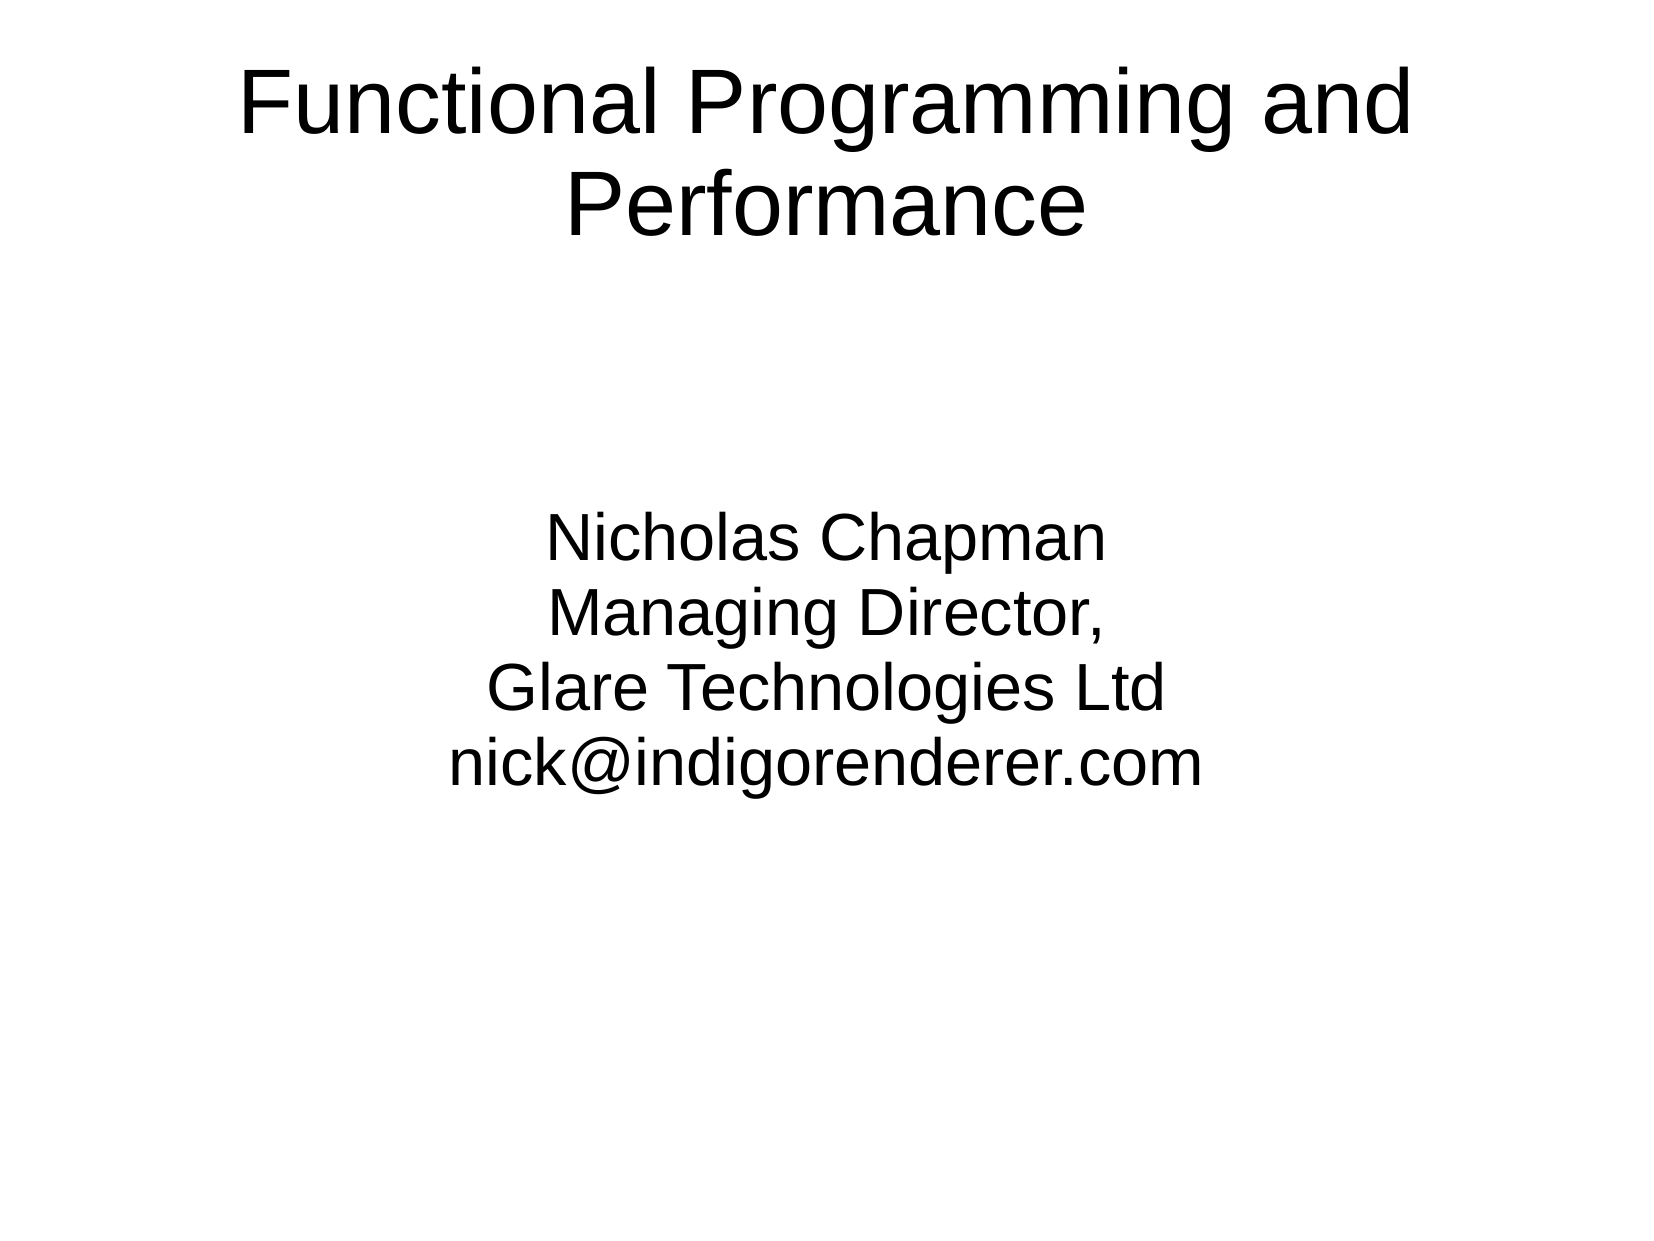

# Functional Programming and Performance
Nicholas Chapman
Managing Director,
Glare Technologies Ltd
nick@indigorenderer.com